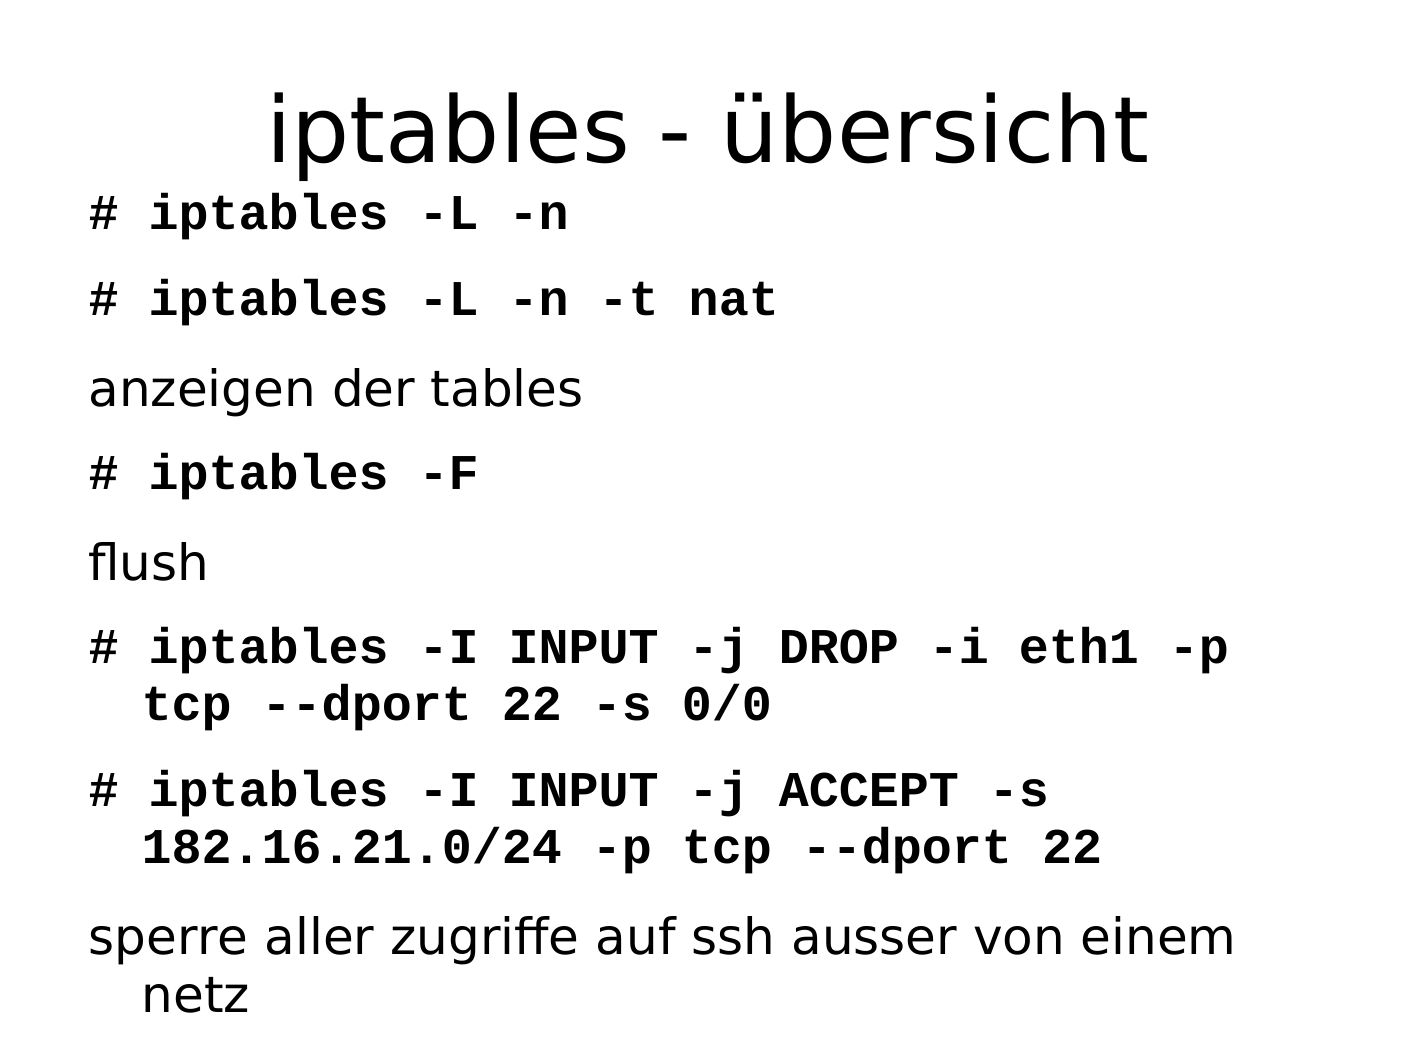

# iptables - übersicht
# iptables -L -n
# iptables -L -n -t nat
anzeigen der tables
# iptables -F
flush
# iptables -I INPUT -j DROP -i eth1 -p tcp --dport 22 -s 0/0
# iptables -I INPUT -j ACCEPT -s 182.16.21.0/24 -p tcp --dport 22
sperre aller zugriffe auf ssh ausser von einem netz